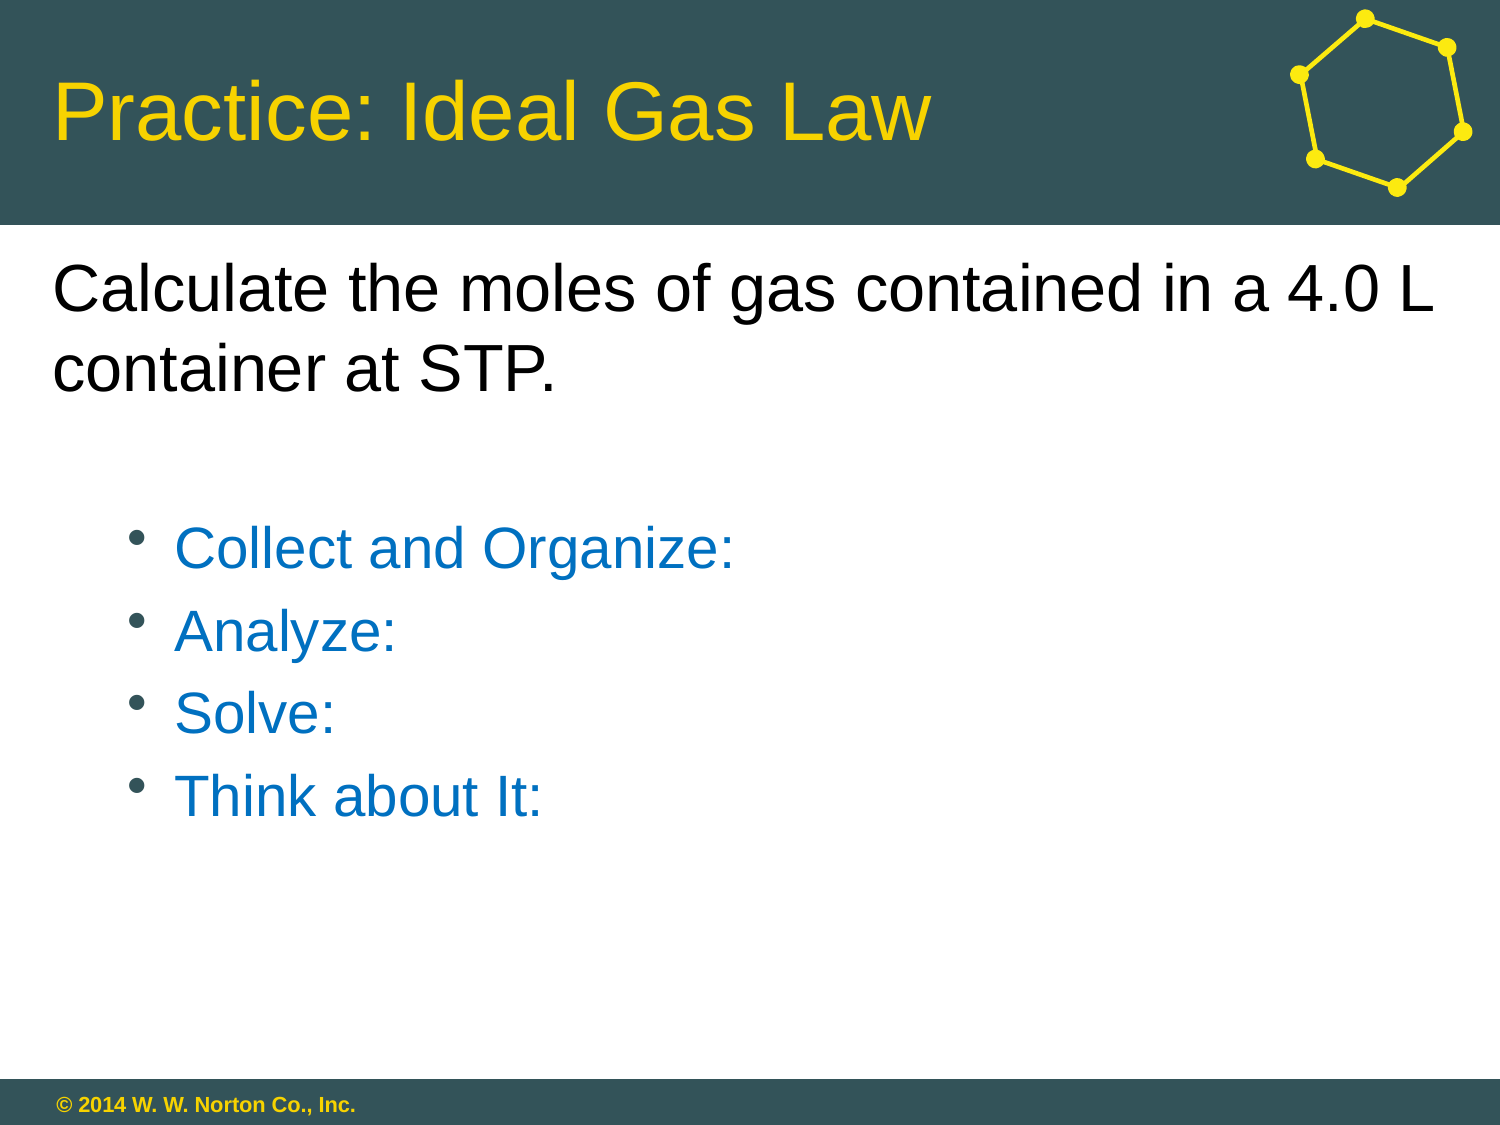

# Practice: Ideal Gas Law
Calculate the moles of gas contained in a 4.0 L container at STP.
Collect and Organize:
Analyze:
Solve:
Think about It: